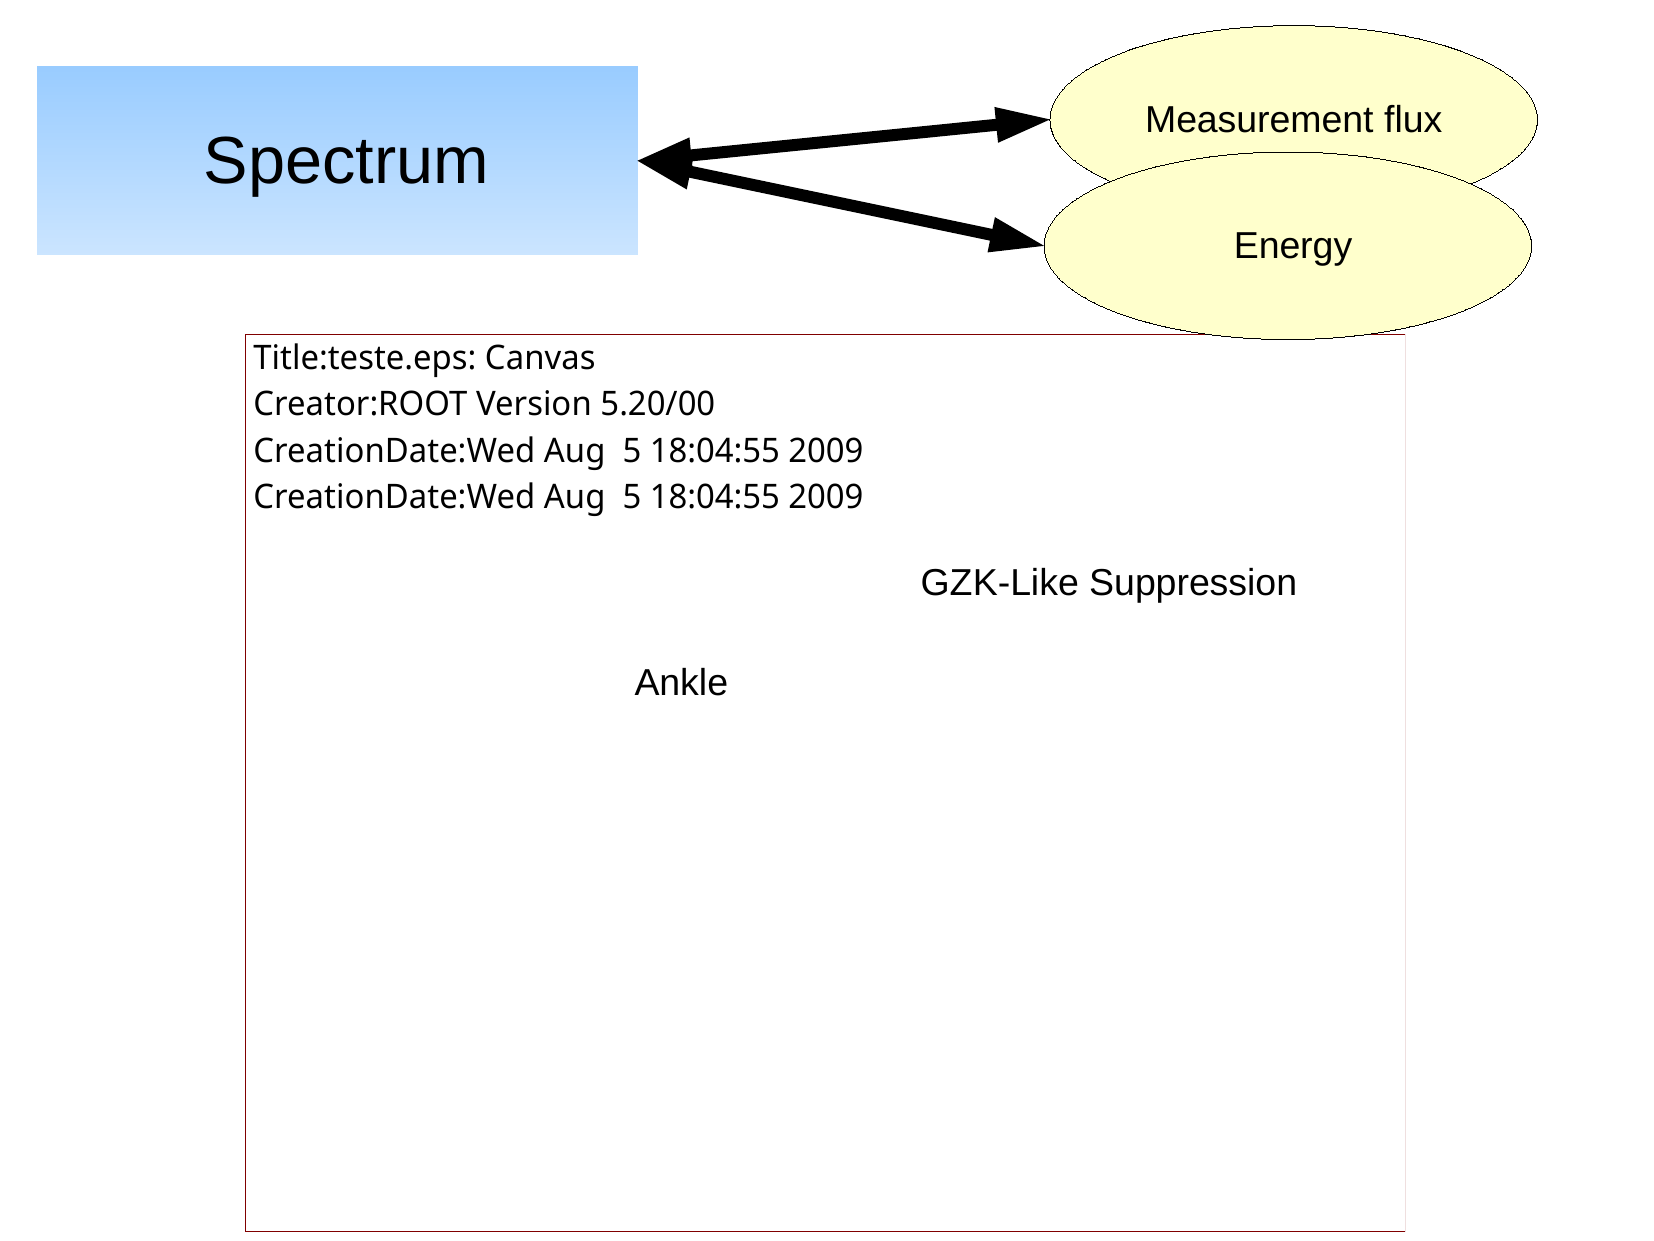

Measurement flux
Spectrum
 Energy
GZK-Like Suppression
Ankle